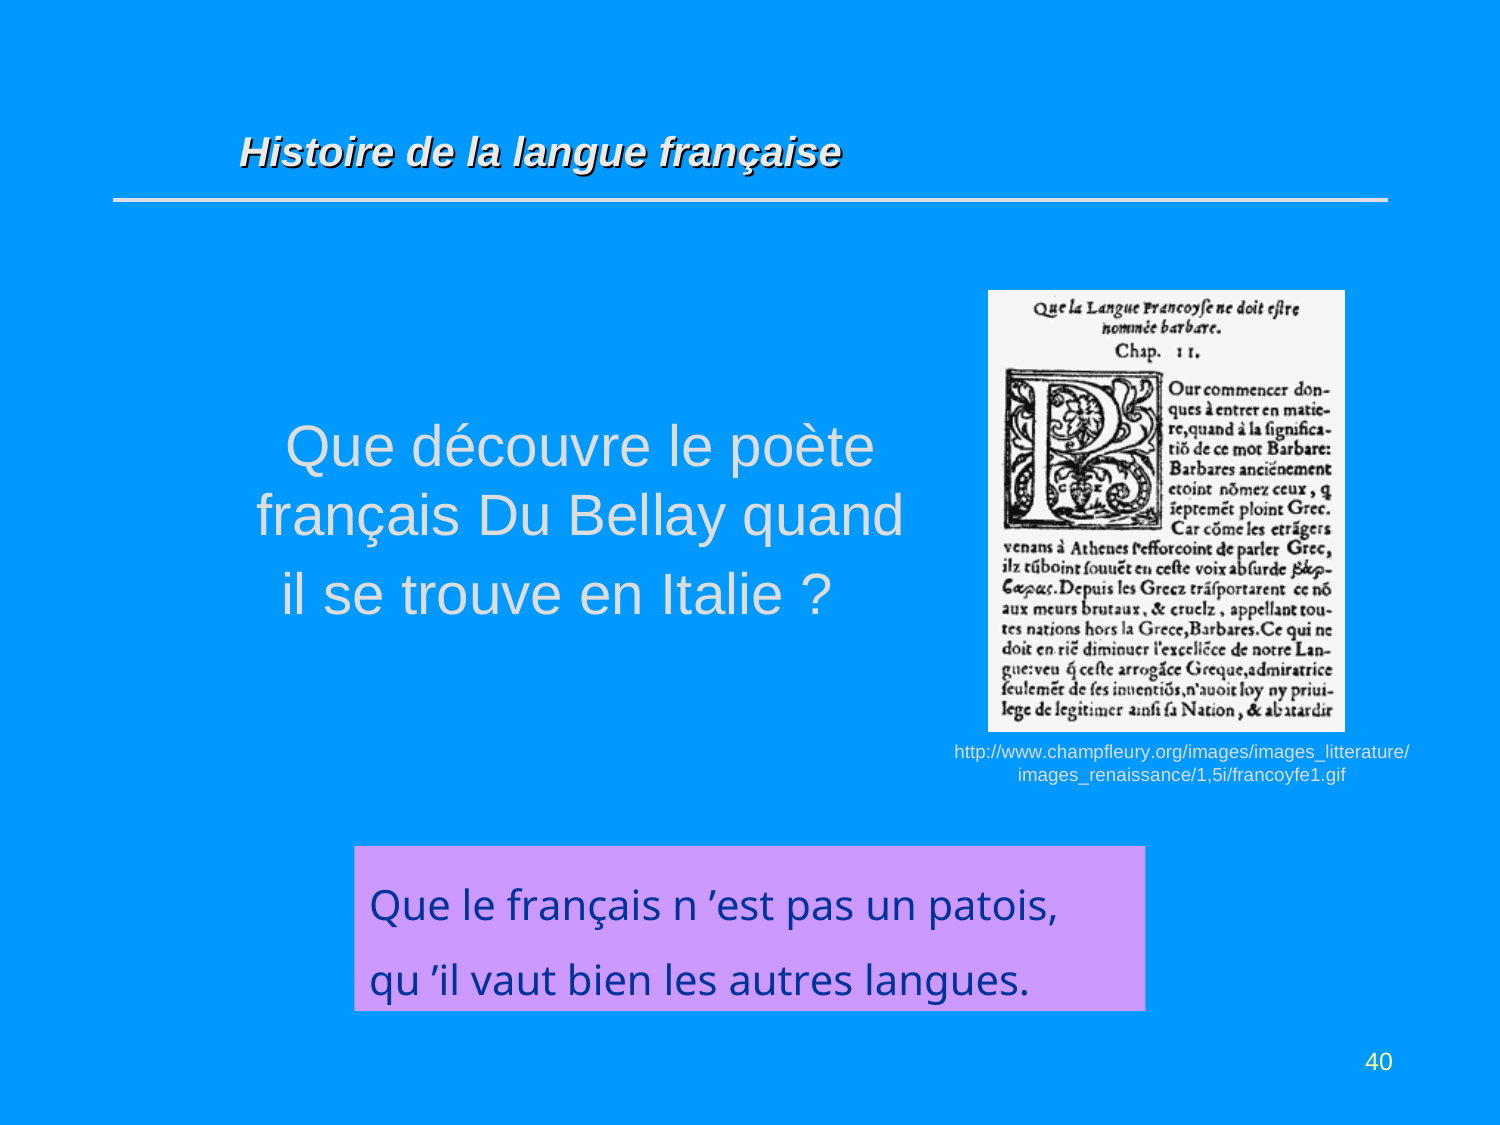

Histoire de la langue française
http://www.champfleury.org/images/images_litterature/images_renaissance/1,5i/francoyfe1.gif
Que découvre le poète français Du Bellay quand il se trouve en Italie ?
Que le français n ’est pas un patois, qu ’il vaut bien les autres langues.
40